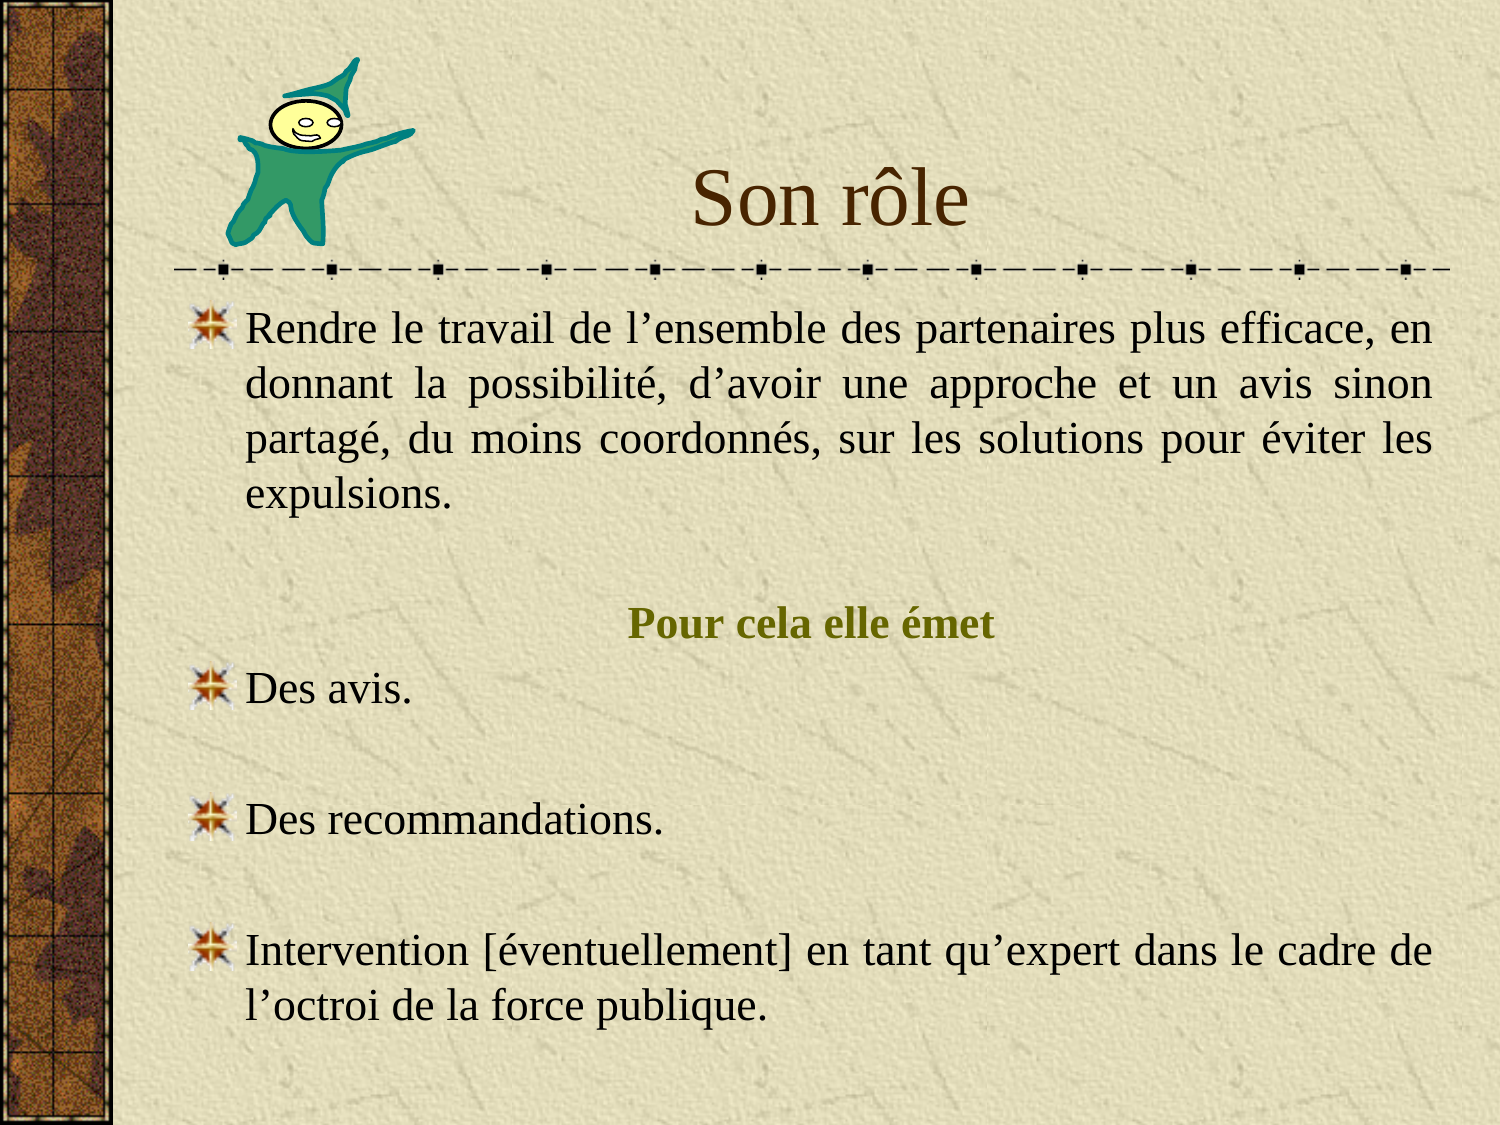

# Son rôle
Rendre le travail de l’ensemble des partenaires plus efficace, en donnant la possibilité, d’avoir une approche et un avis sinon partagé, du moins coordonnés, sur les solutions pour éviter les expulsions.
Pour cela elle émet
Des avis.
Des recommandations.
Intervention [éventuellement] en tant qu’expert dans le cadre de l’octroi de la force publique.